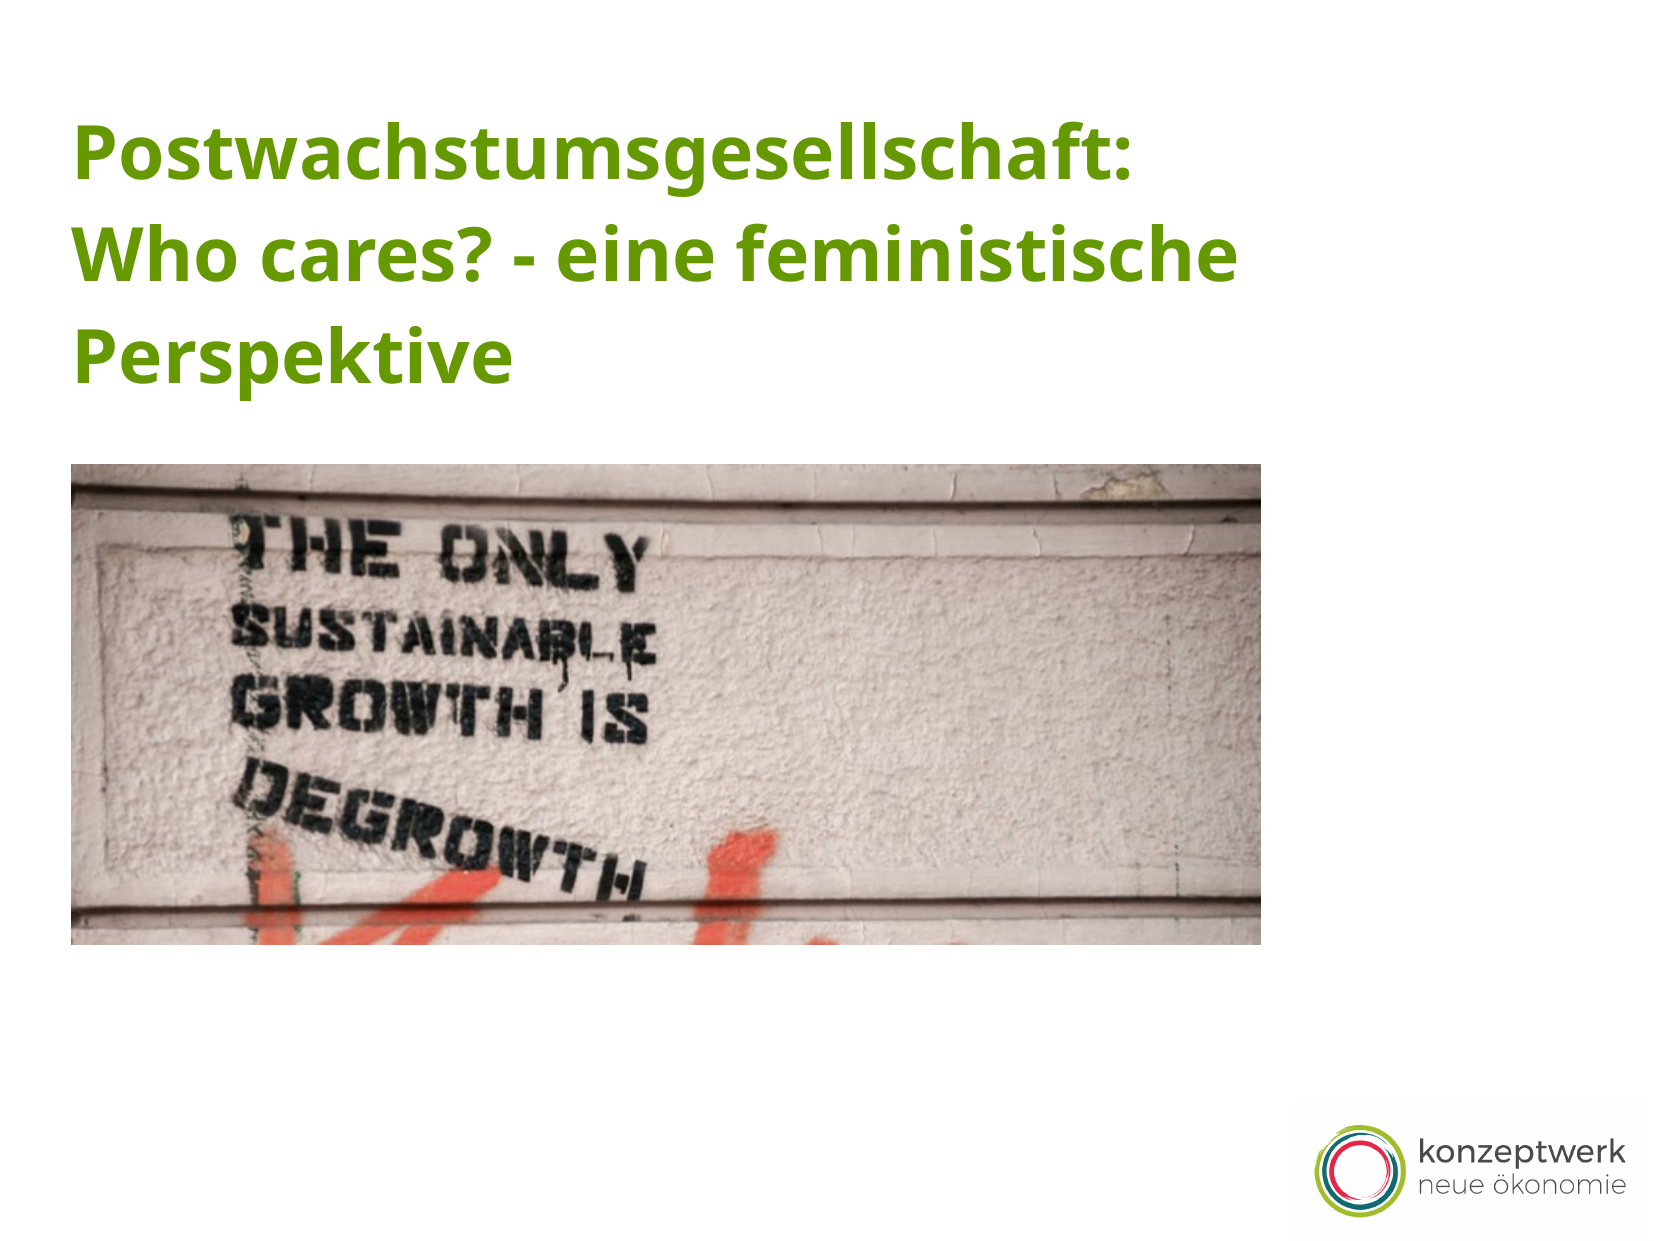

Postwachstumsgesellschaft:
Who cares? - eine feministische Perspektive